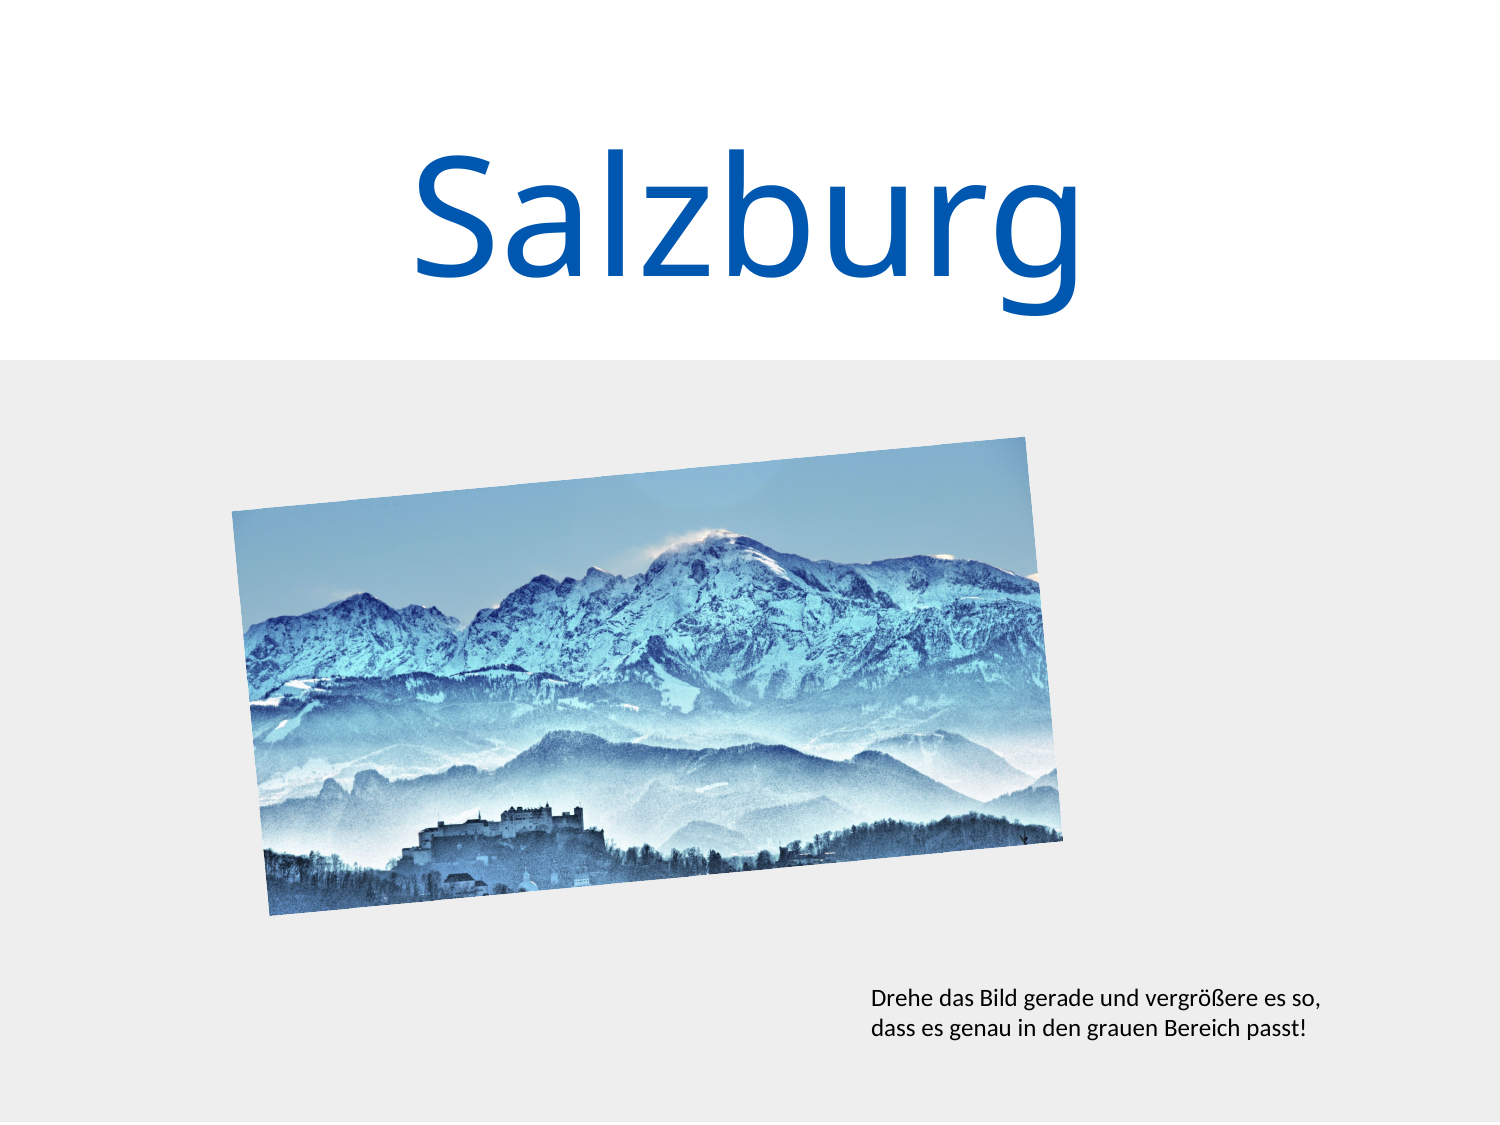

# Salzburg
Drehe das Bild gerade und vergrößere es so, dass es genau in den grauen Bereich passt!